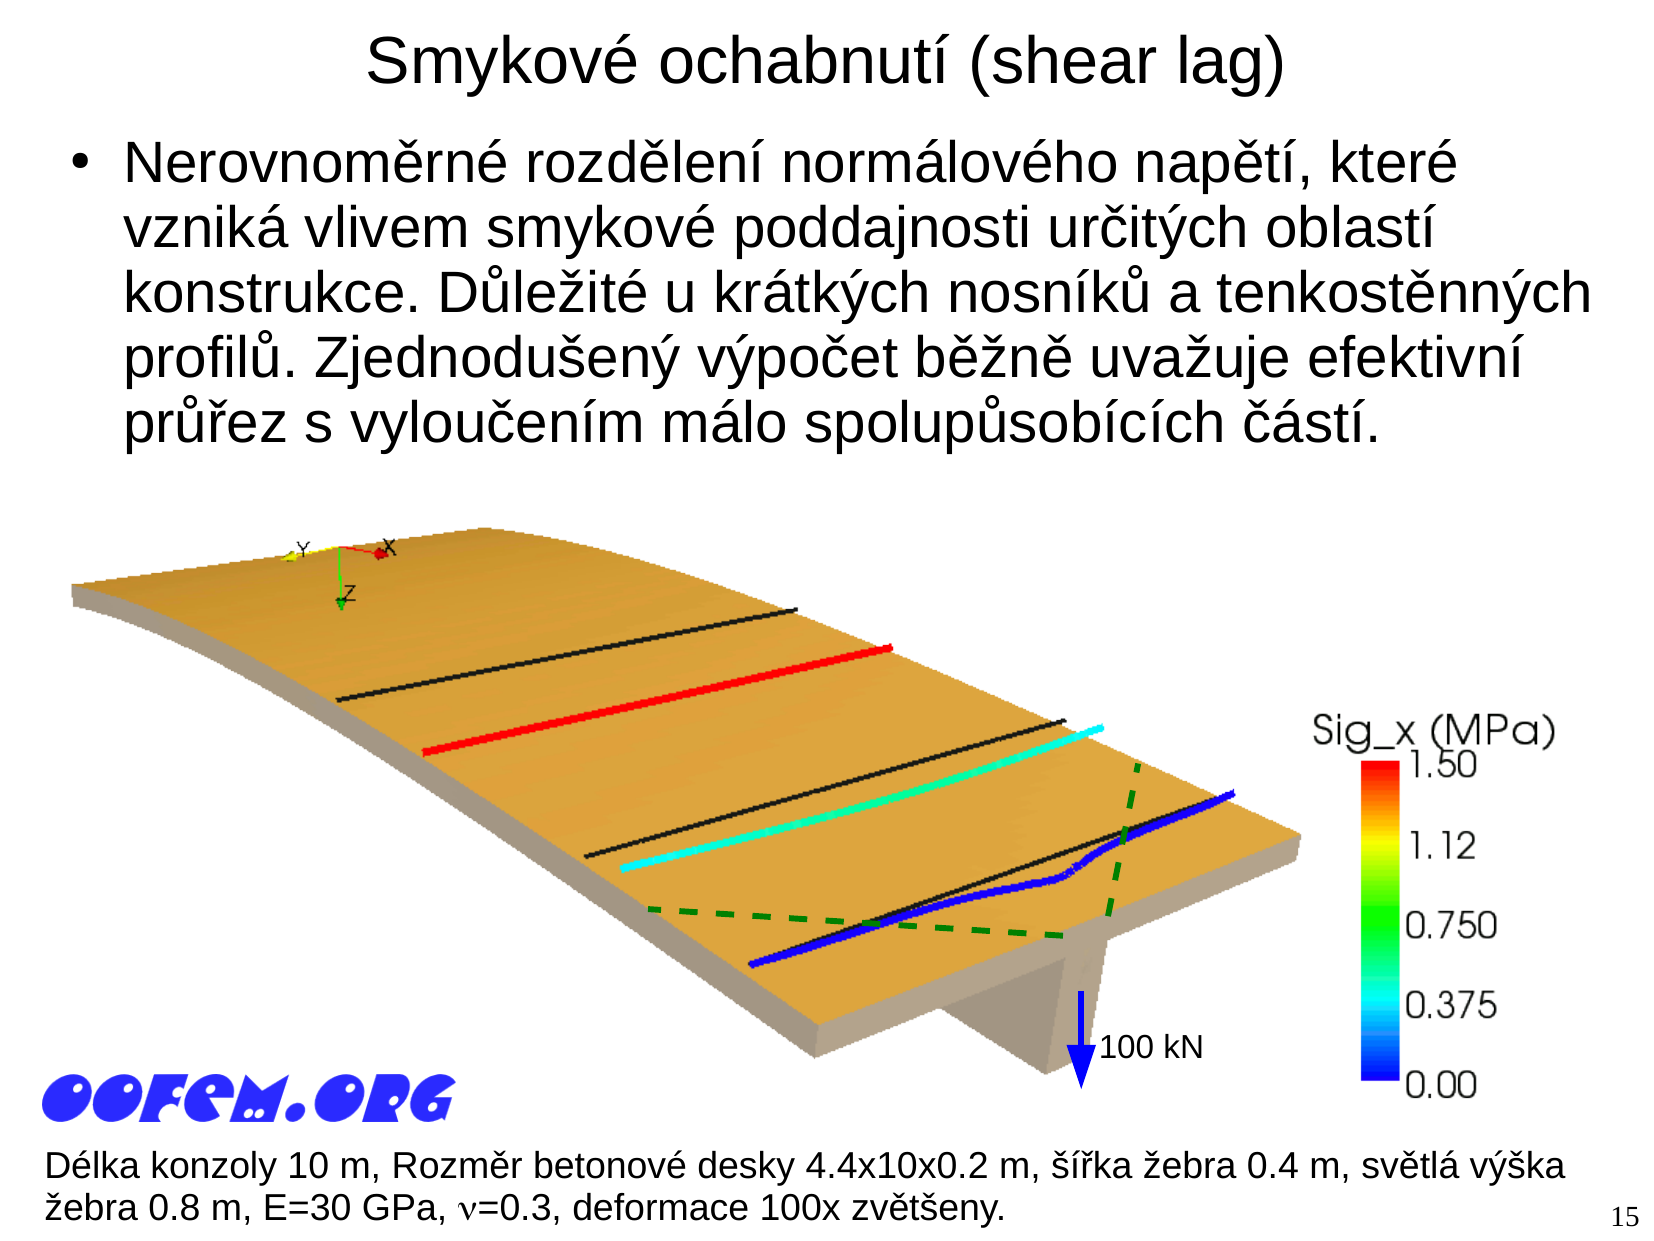

# Smykové ochabnutí (shear lag)
Nerovnoměrné rozdělení normálového napětí, které vzniká vlivem smykové poddajnosti určitých oblastí konstrukce. Důležité u krátkých nosníků a tenkostěnných profilů. Zjednodušený výpočet běžně uvažuje efektivní průřez s vyloučením málo spolupůsobících částí.
100 kN
Délka konzoly 10 m, Rozměr betonové desky 4.4x10x0.2 m, šířka žebra 0.4 m, světlá výška žebra 0.8 m, E=30 GPa, n=0.3, deformace 100x zvětšeny.
15